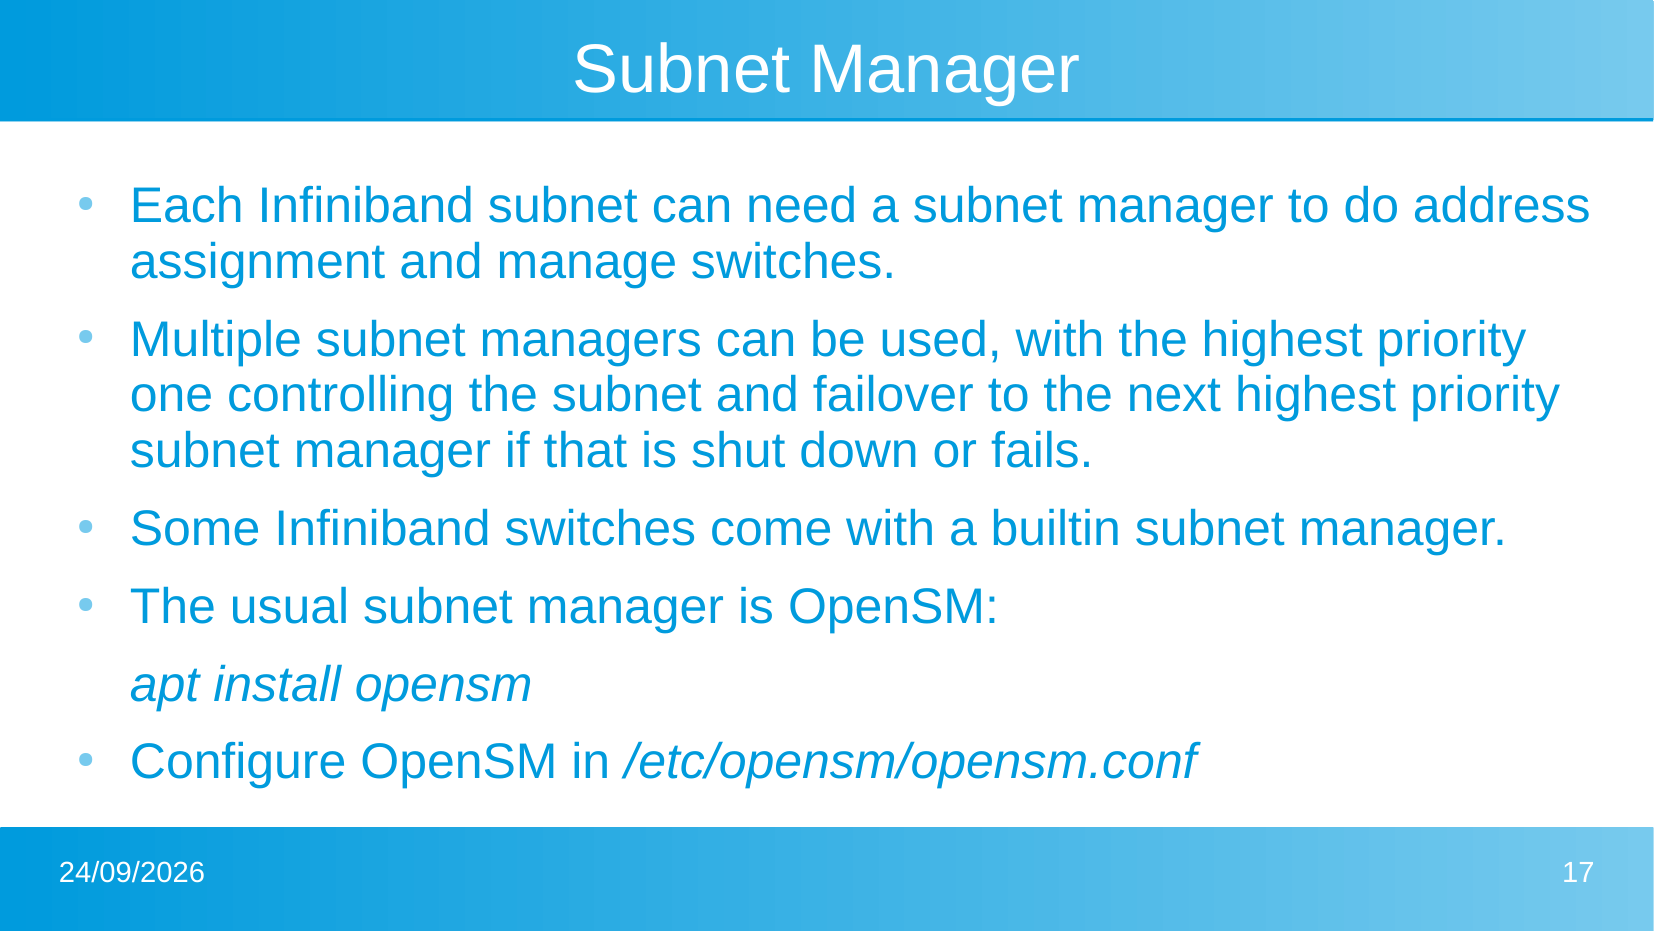

# Subnet Manager
Each Infiniband subnet can need a subnet manager to do address assignment and manage switches.
Multiple subnet managers can be used, with the highest priority one controlling the subnet and failover to the next highest priority subnet manager if that is shut down or fails.
Some Infiniband switches come with a builtin subnet manager.
The usual subnet manager is OpenSM:
apt install opensm
Configure OpenSM in /etc/opensm/opensm.conf
17